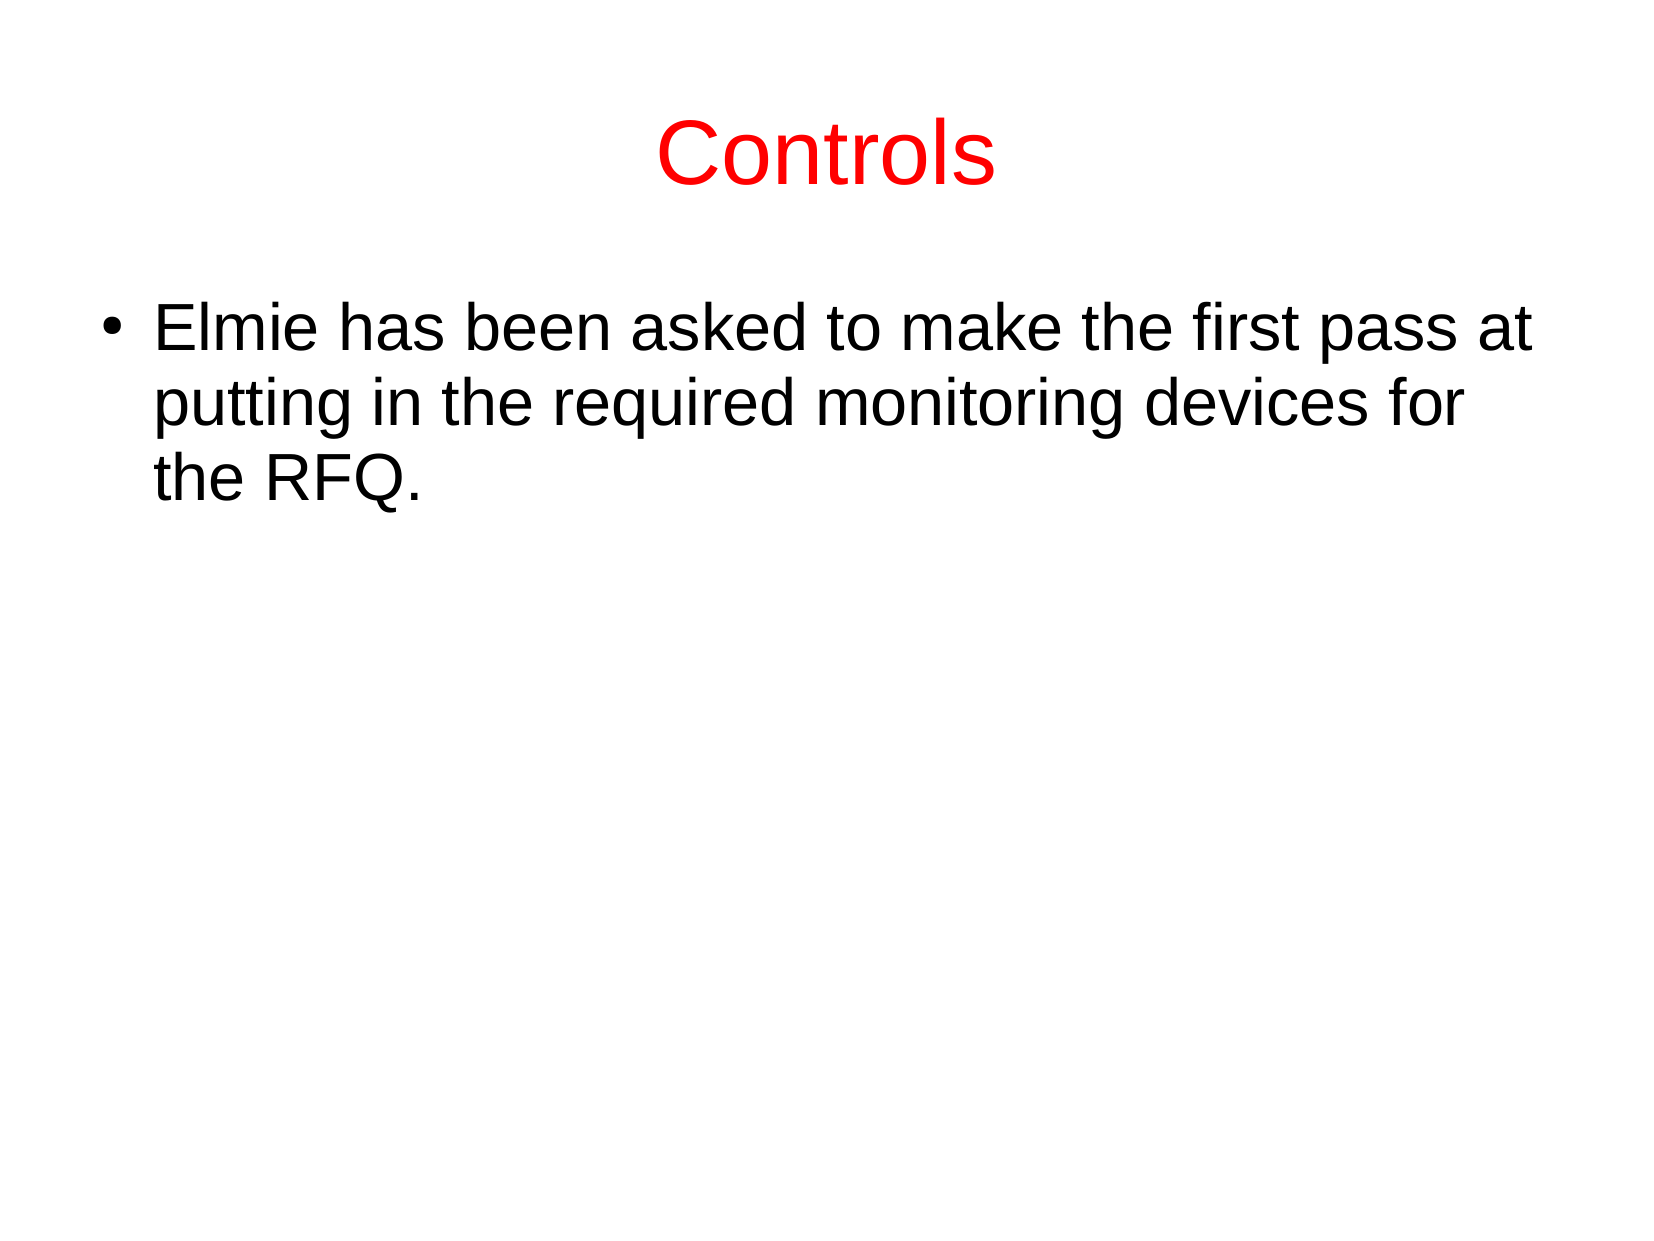

# Controls
Elmie has been asked to make the first pass at putting in the required monitoring devices for the RFQ.